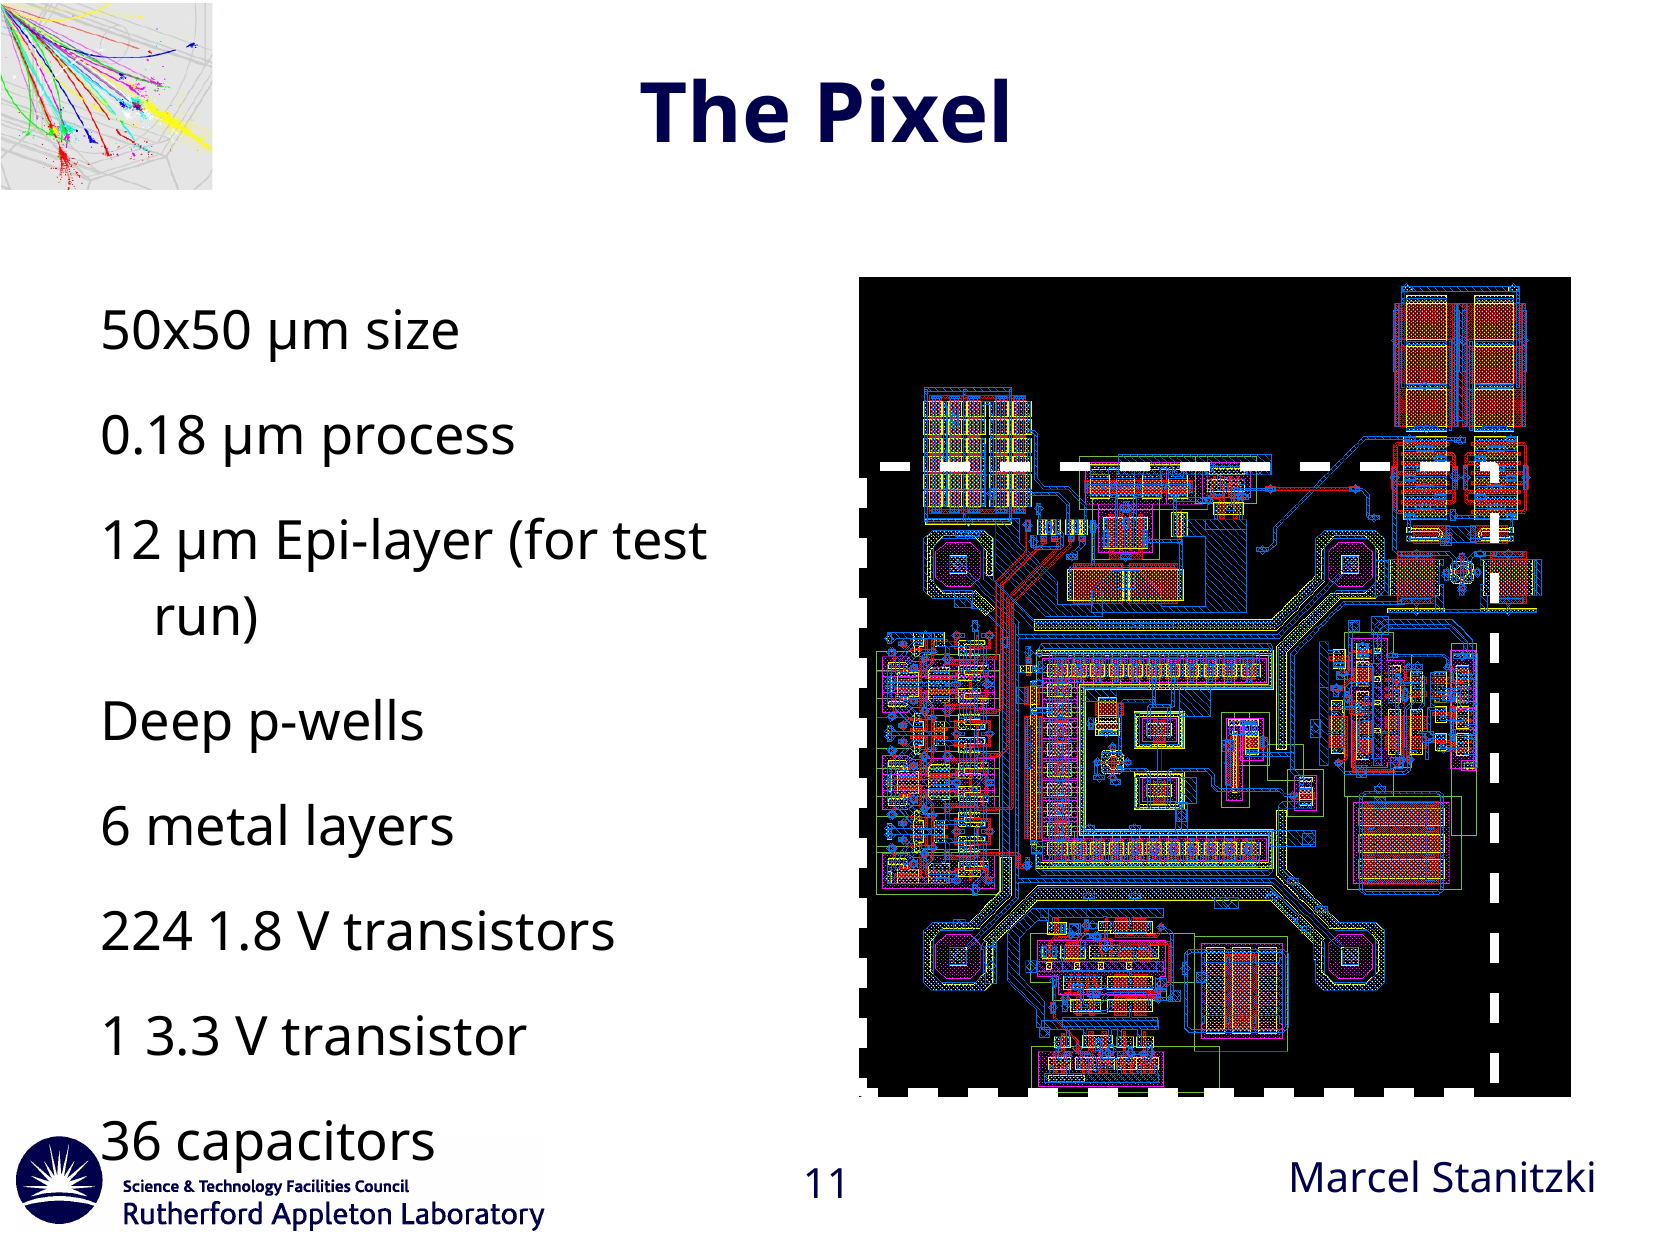

# The Pixel
50x50 µm size
0.18 µm process
12 µm Epi-layer (for test run)
Deep p-wells
6 metal layers
224 1.8 V transistors
1 3.3 V transistor
36 capacitors